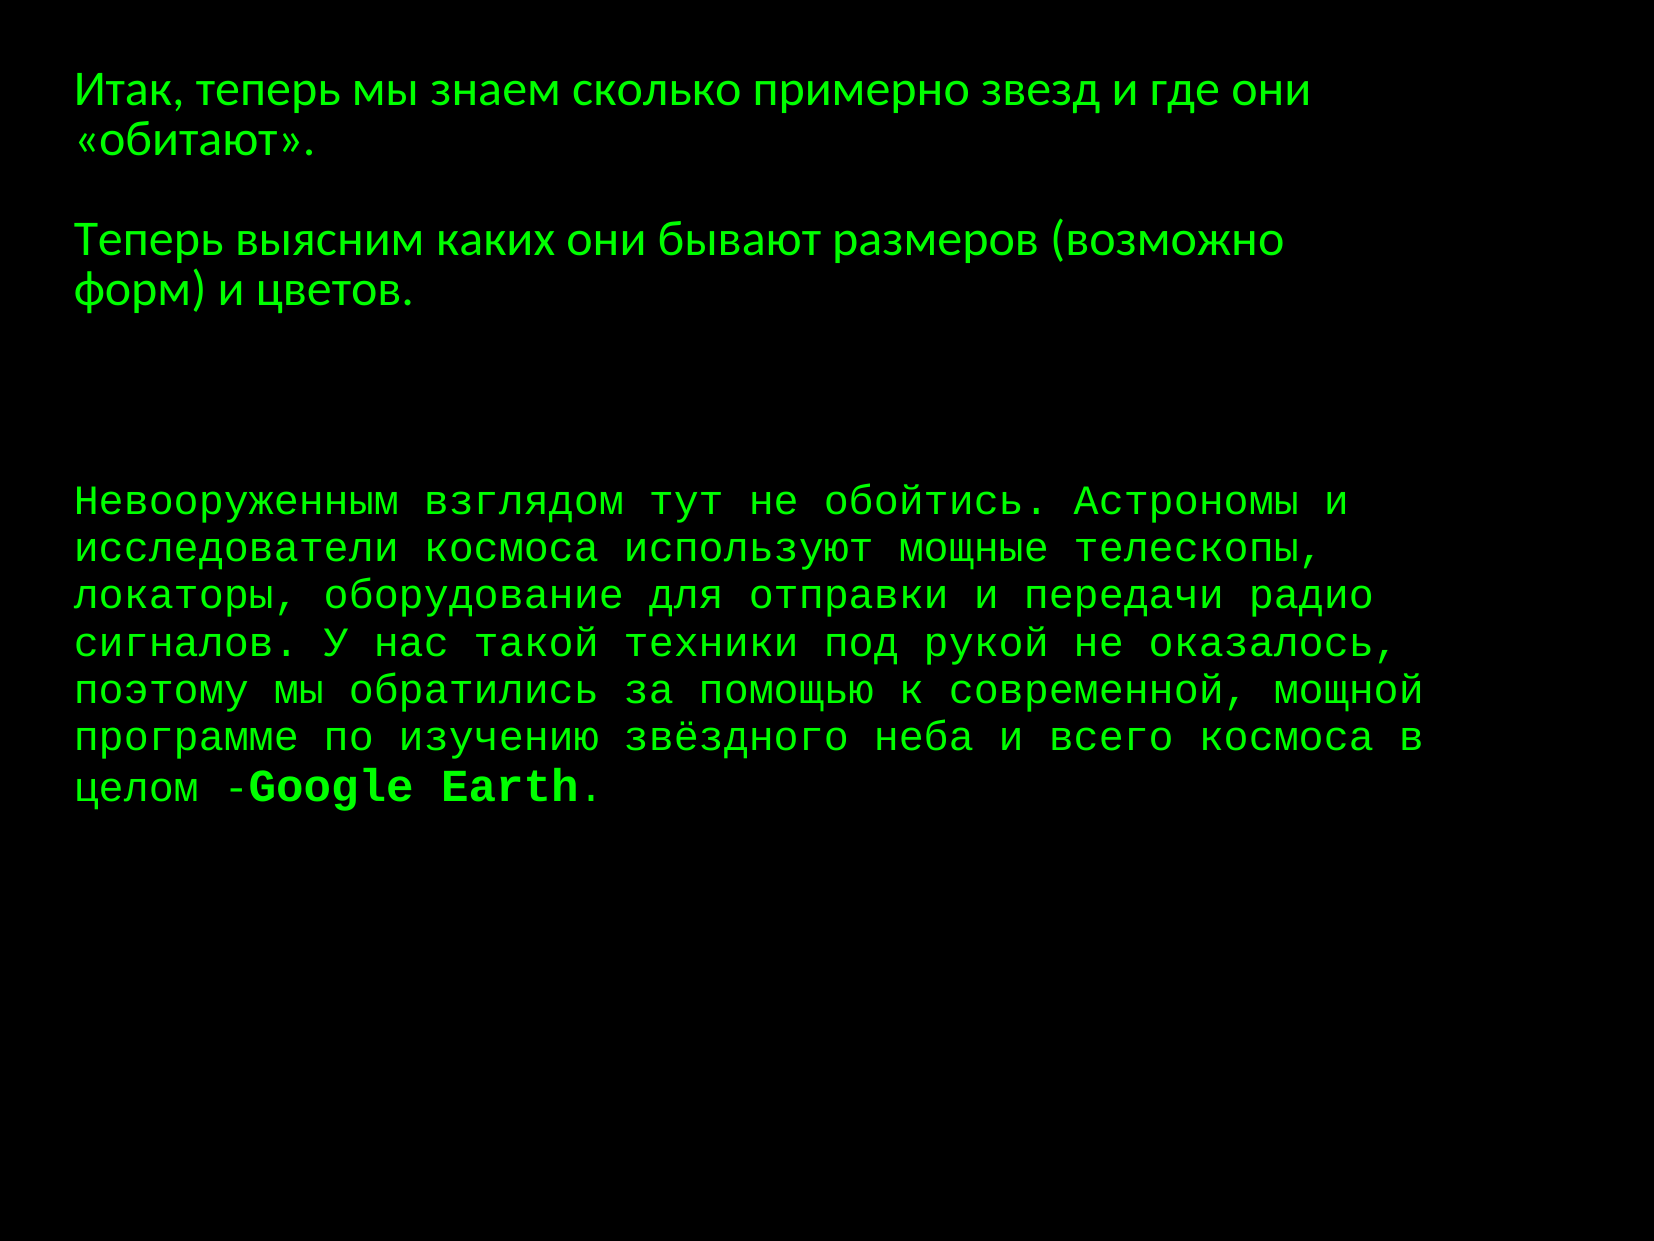

Итак, теперь мы знаем сколько примерно звезд и где они «обитают».
Теперь выясним каких они бывают размеров (возможно форм) и цветов.
Невооруженным взглядом тут не обойтись. Астрономы и исследователи космоса используют мощные телескопы, локаторы, оборудование для отправки и передачи радио сигналов. У нас такой техники под рукой не оказалось, поэтому мы обратились за помощью к современной, мощной программе по изучению звёздного неба и всего космоса в целом -Google Earth.